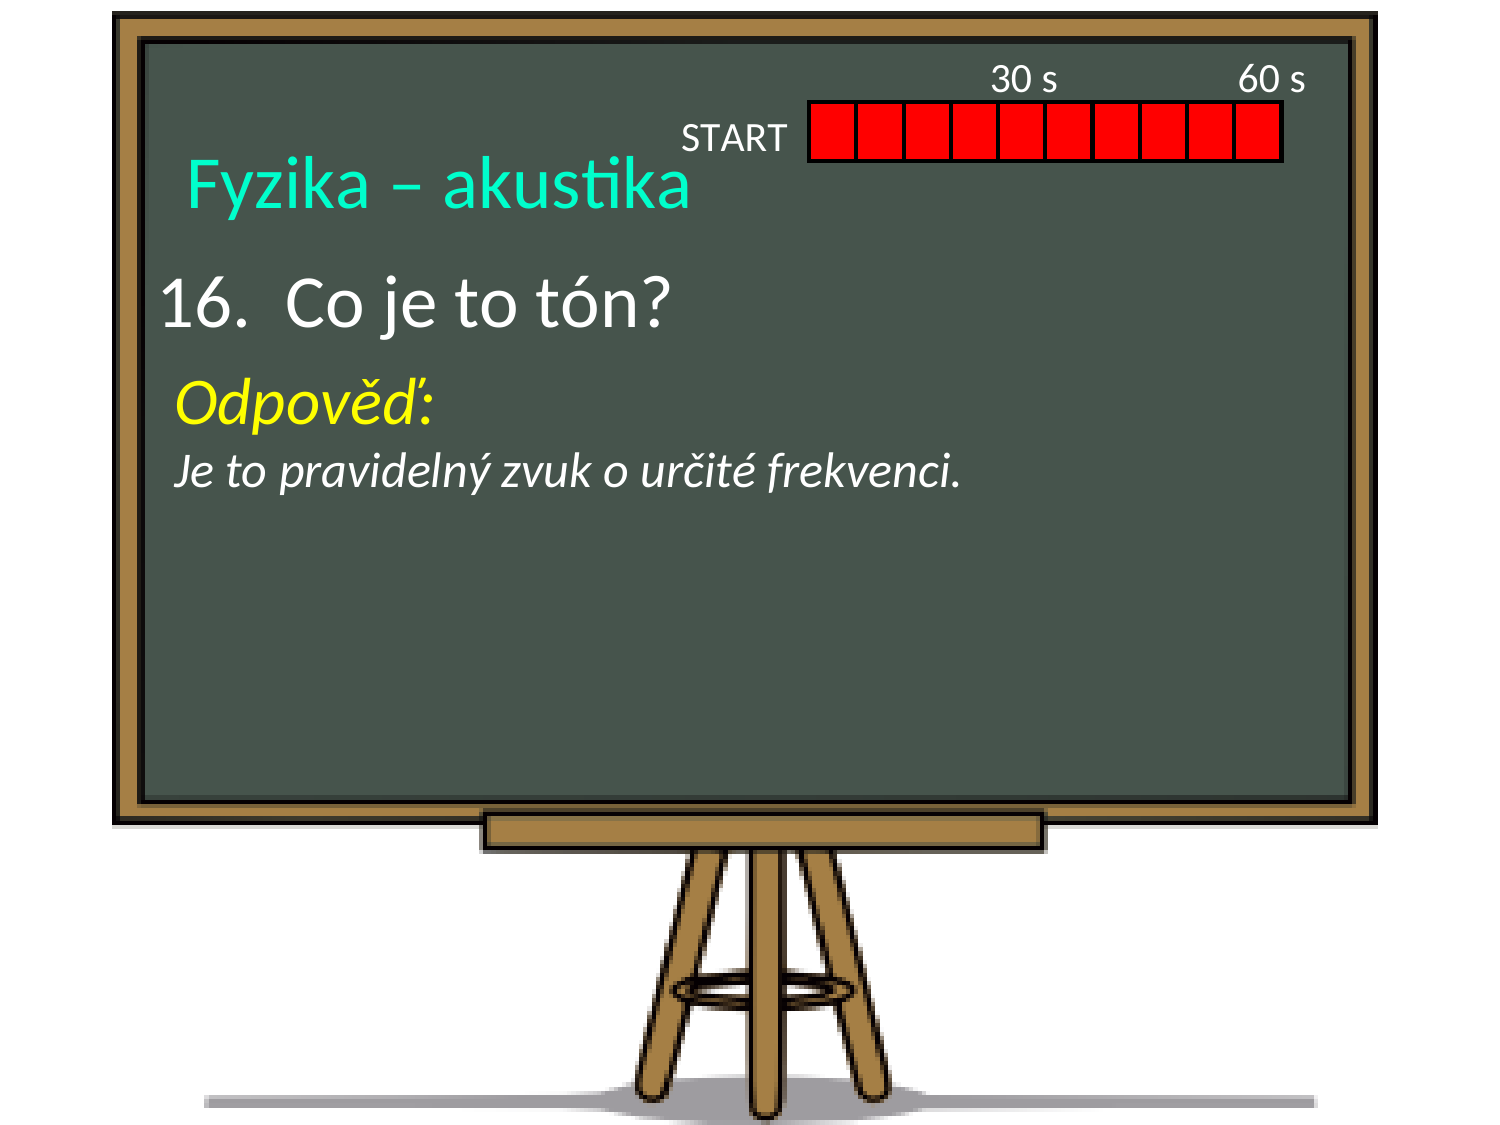

30 s
60 s
START
Fyzika – akustika
16. Co je to tón?
Odpověď:
Je to pravidelný zvuk o určité frekvenci.